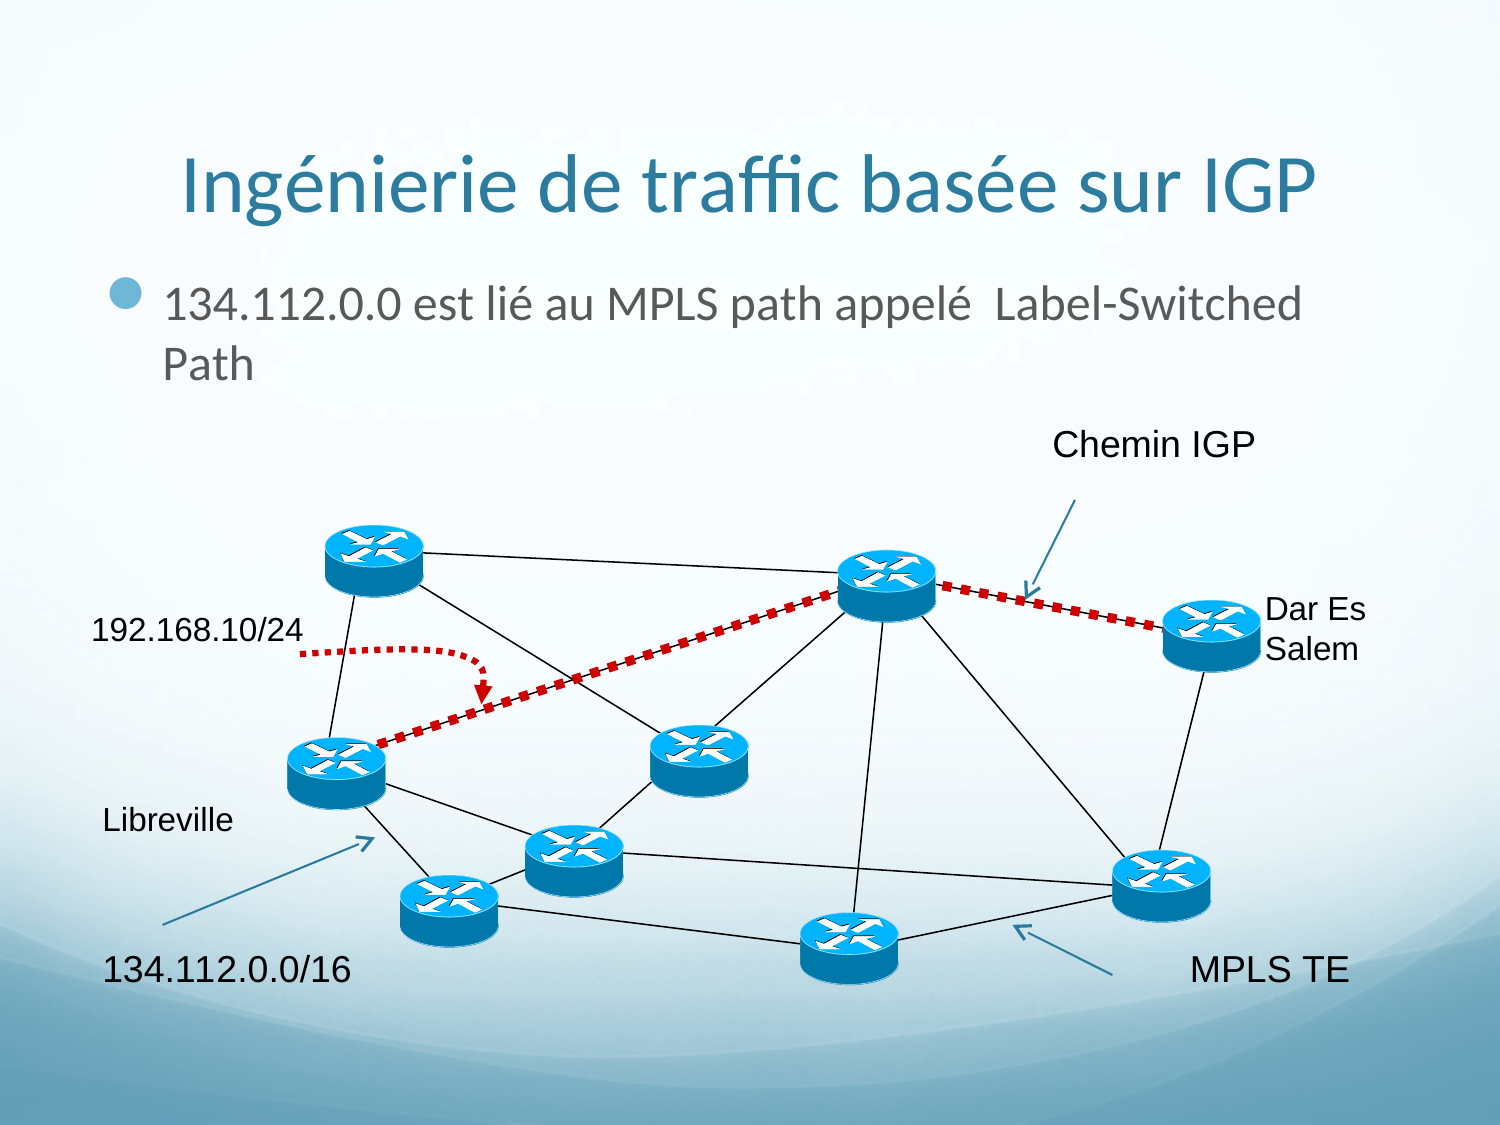

Ingénierie de traffic basée sur IGP
# 134.112.0.0 est lié au MPLS path appelé Label-Switched Path
Chemin IGP
Dar Es Salem
 192.168.10/24
Libreville
134.112.0.0/16
MPLS TE